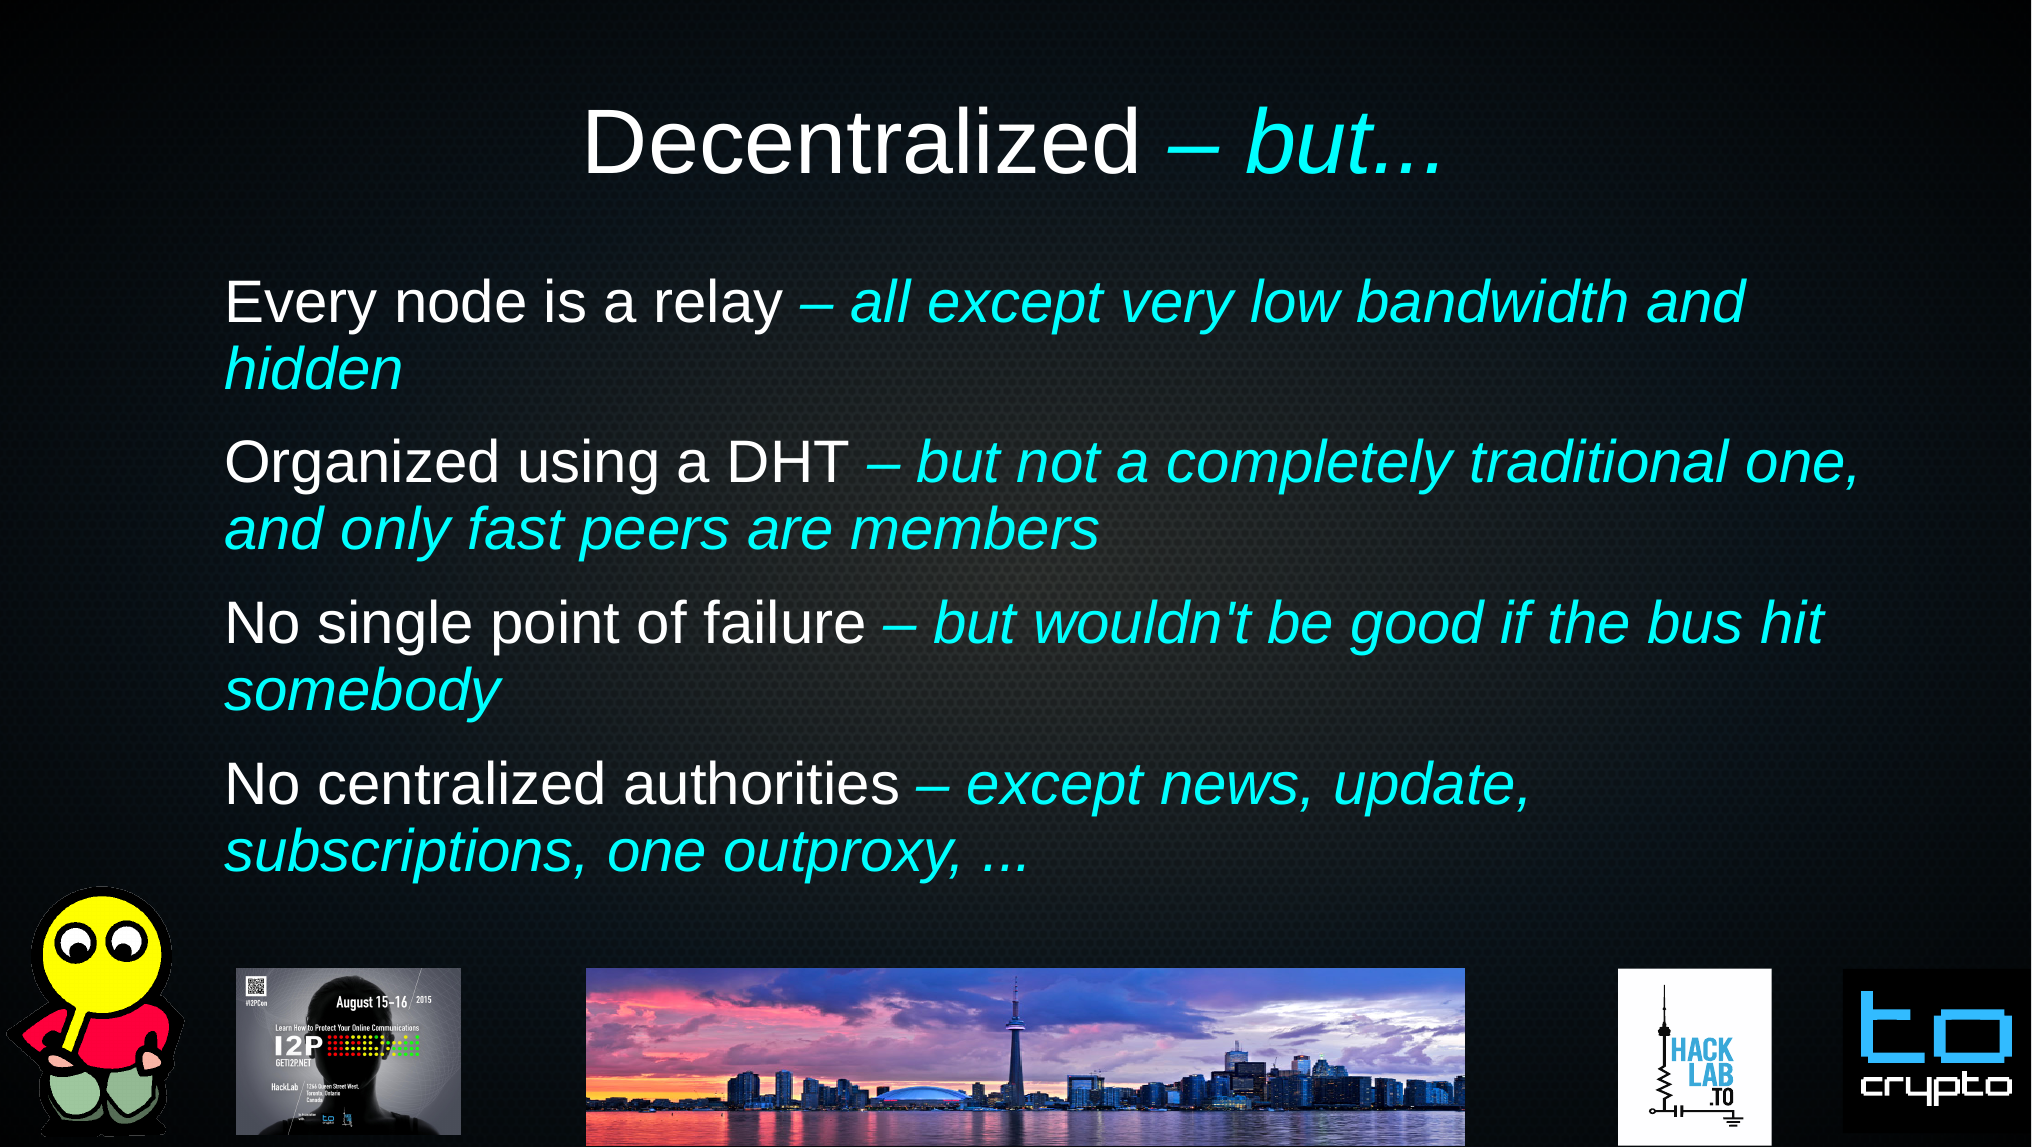

# Decentralized – but...
Every node is a relay – all except very low bandwidth and hidden
Organized using a DHT – but not a completely traditional one, and only fast peers are members
No single point of failure – but wouldn't be good if the bus hit somebody
No centralized authorities – except news, update, subscriptions, one outproxy, ...
6